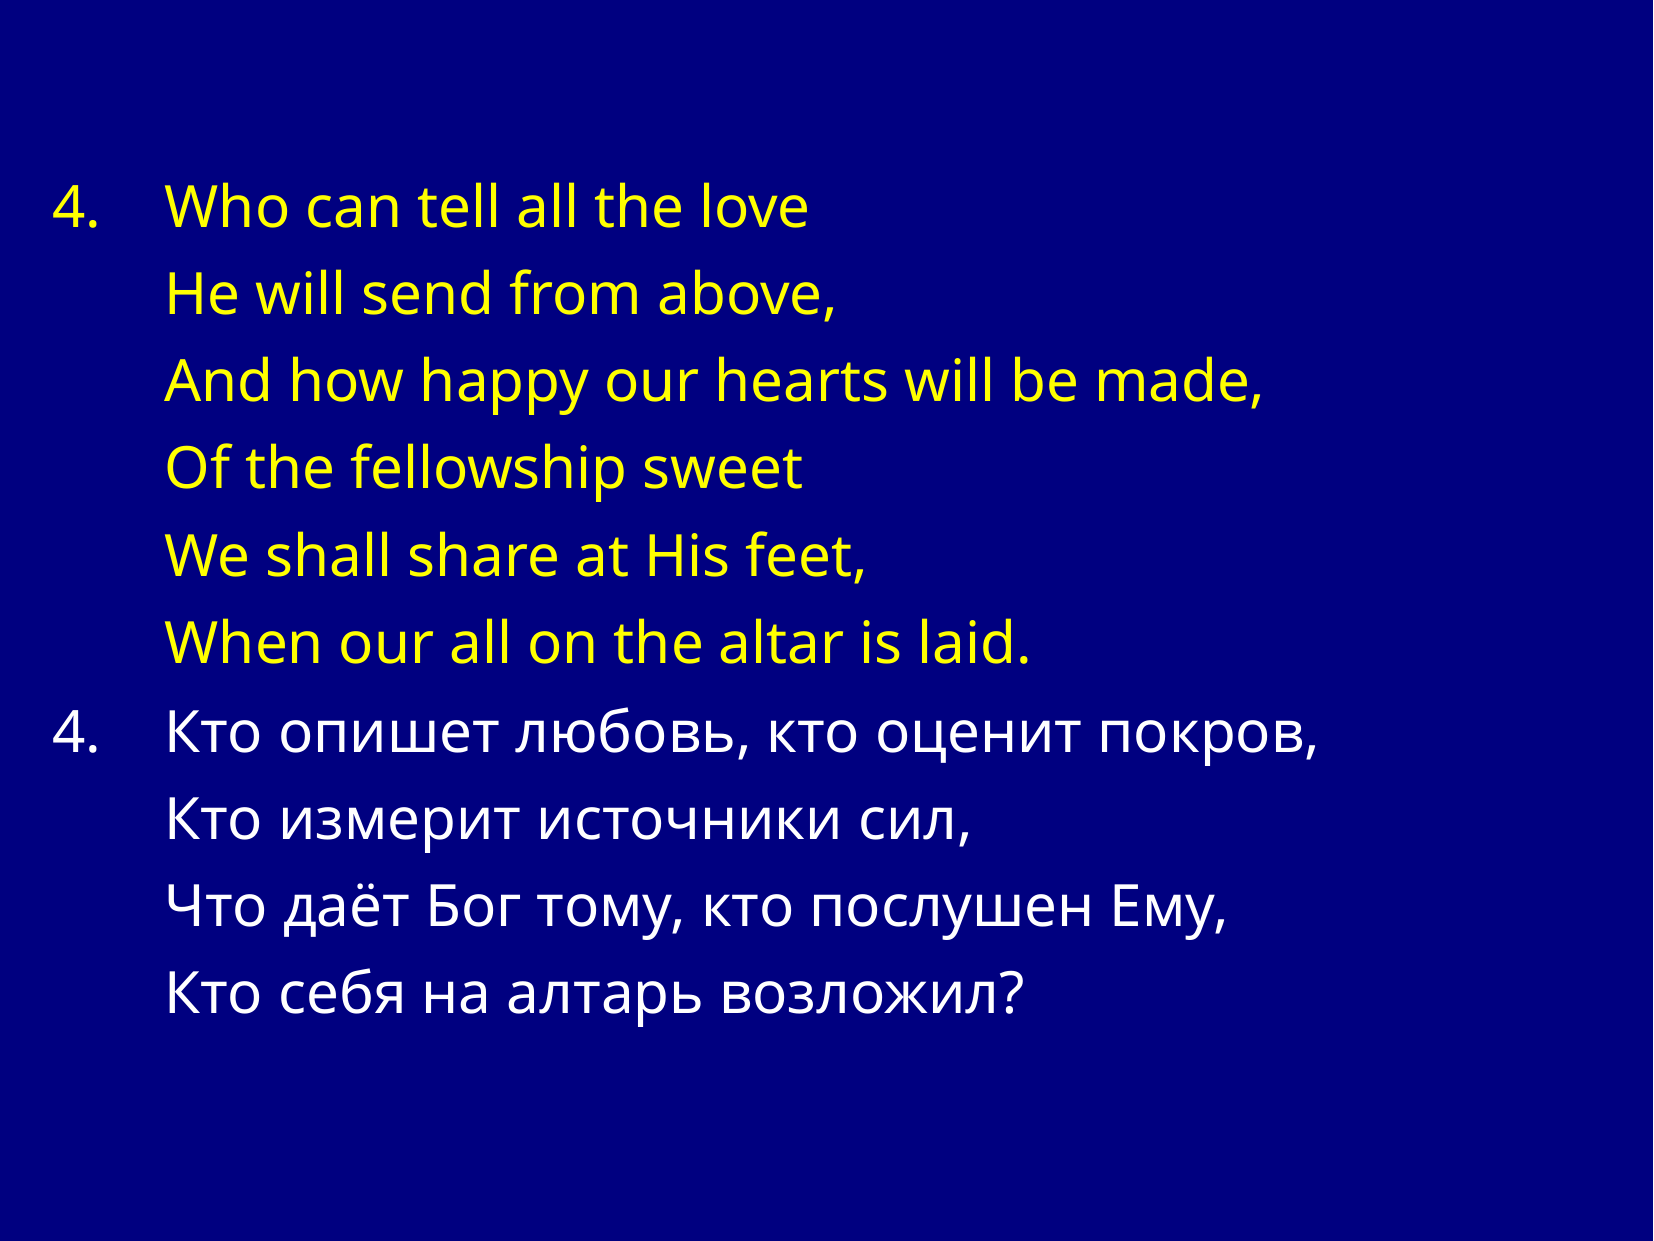

4.	Who can tell all the love
	He will send from above,
	And how happy our hearts will be made,
	Of the fellowship sweet
	We shall share at His feet,
	When our all on the altar is laid.
4.	Кто опишет любовь, кто оценит покров,
	Кто измерит источники сил,
	Что даёт Бог тому, кто послушен Ему,
	Кто себя на алтарь возложил?